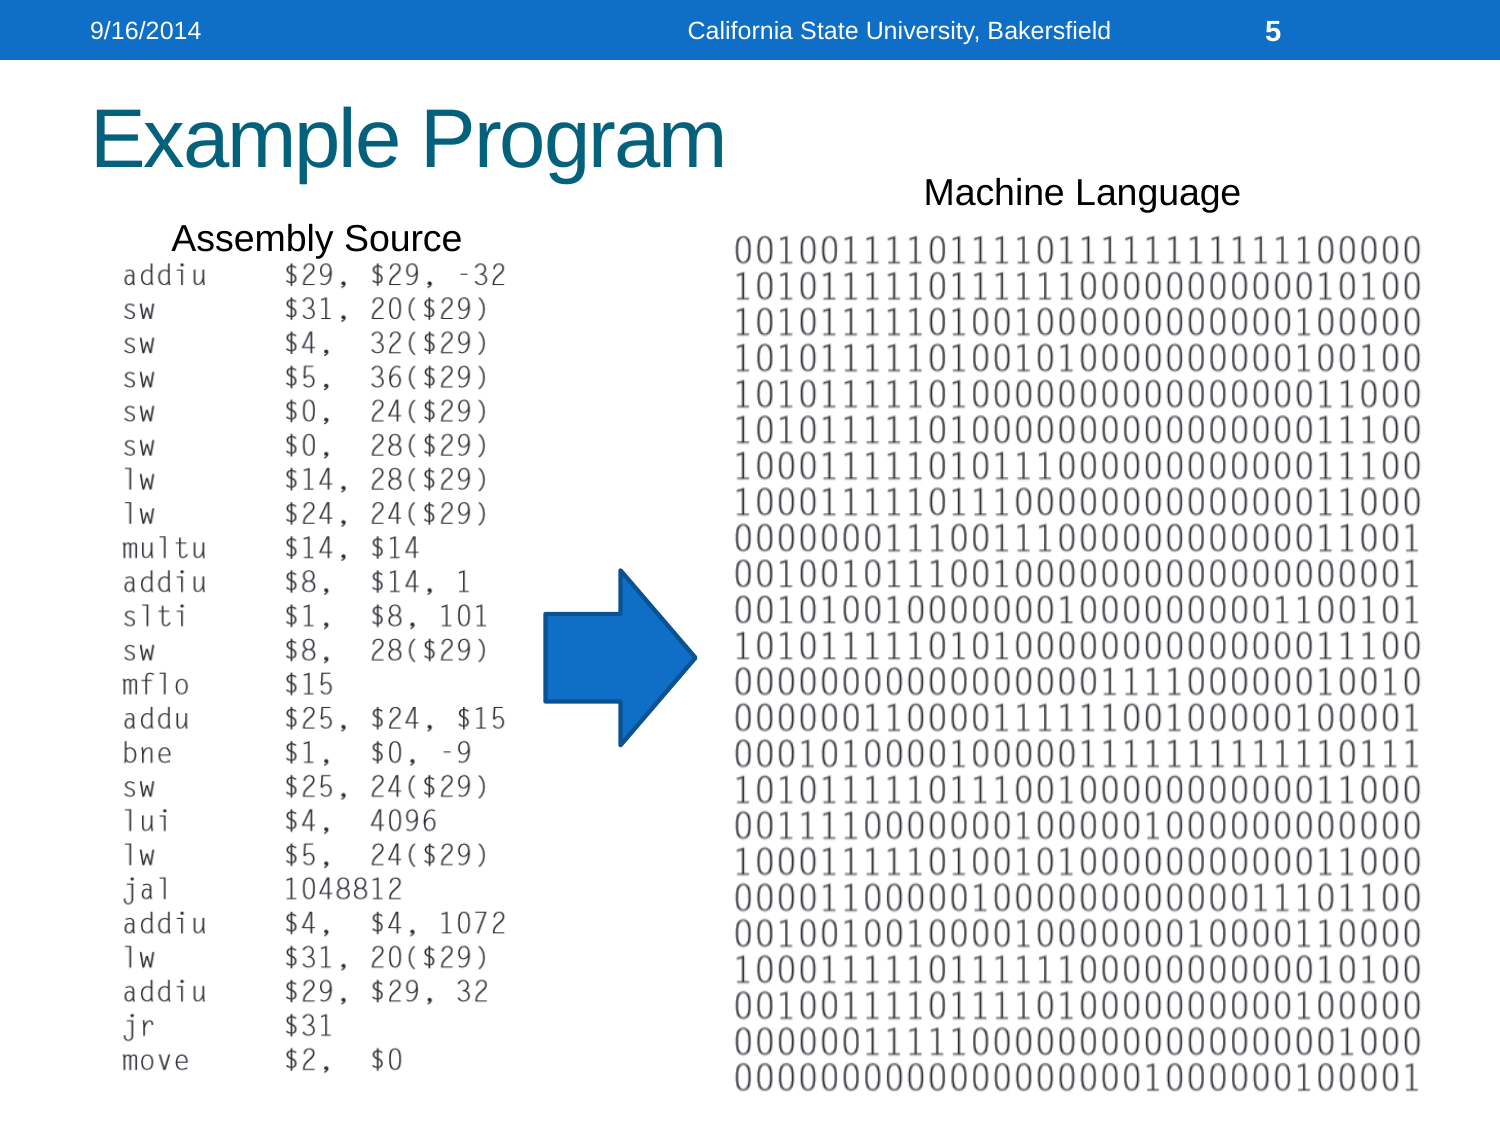

9/16/2014
California State University, Bakersfield
# Example Program
Machine Language
Assembly Source